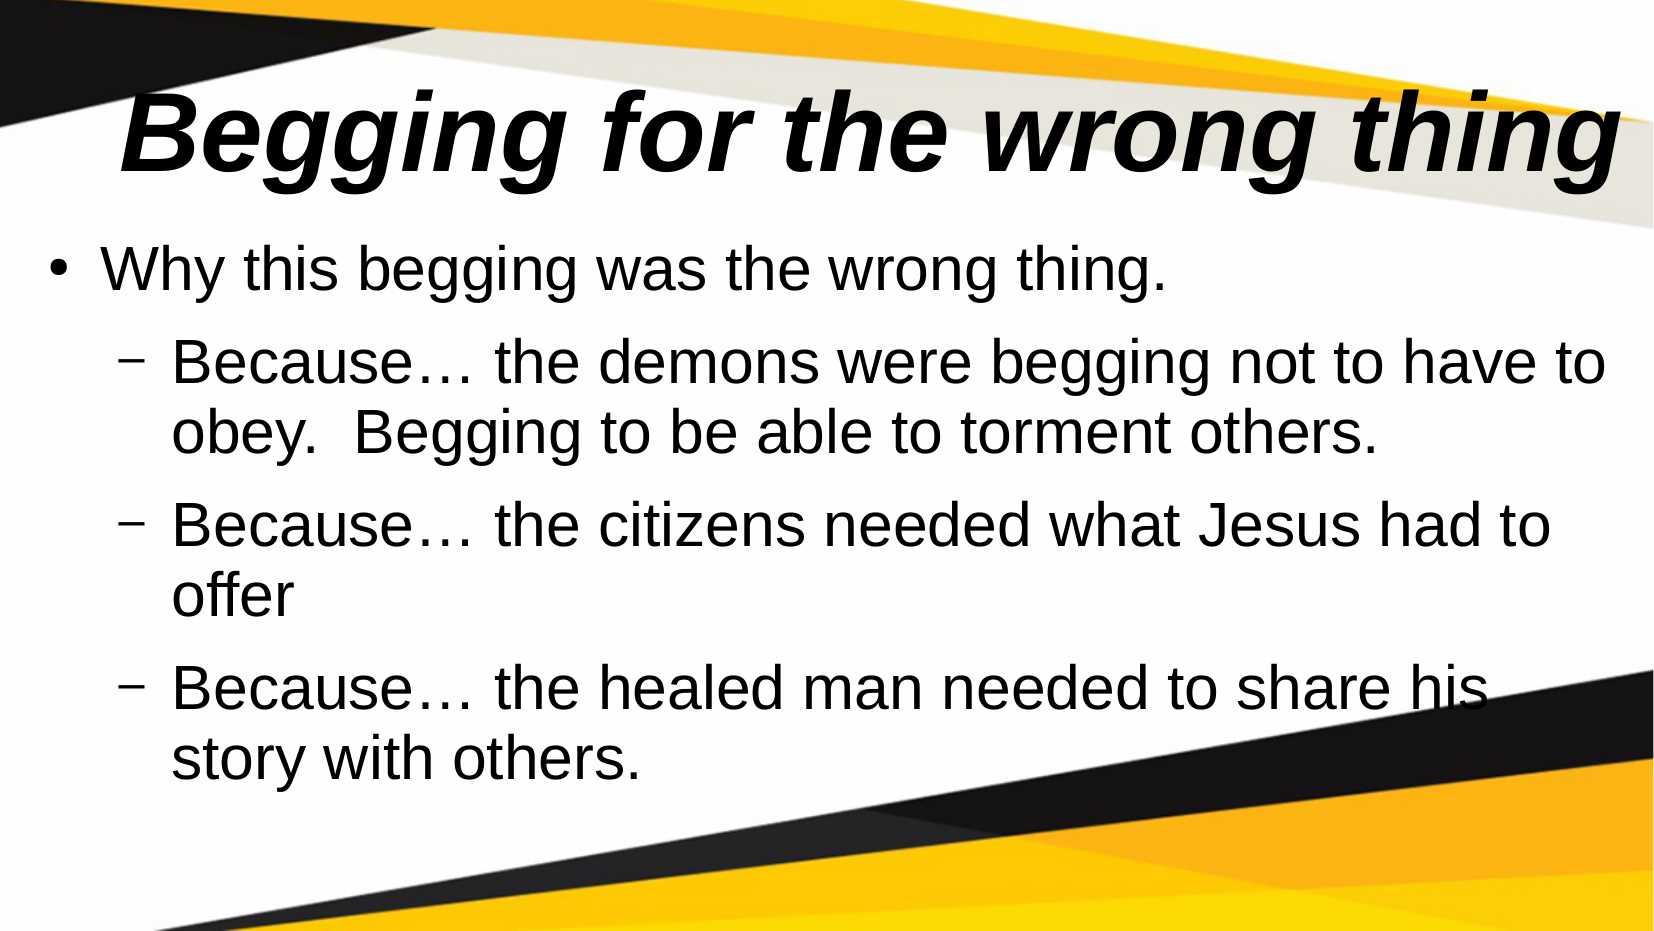

# Begging for the wrong thing
Why this begging was the wrong thing.
Because… the demons were begging not to have to obey. Begging to be able to torment others.
Because… the citizens needed what Jesus had to offer
Because… the healed man needed to share his story with others.